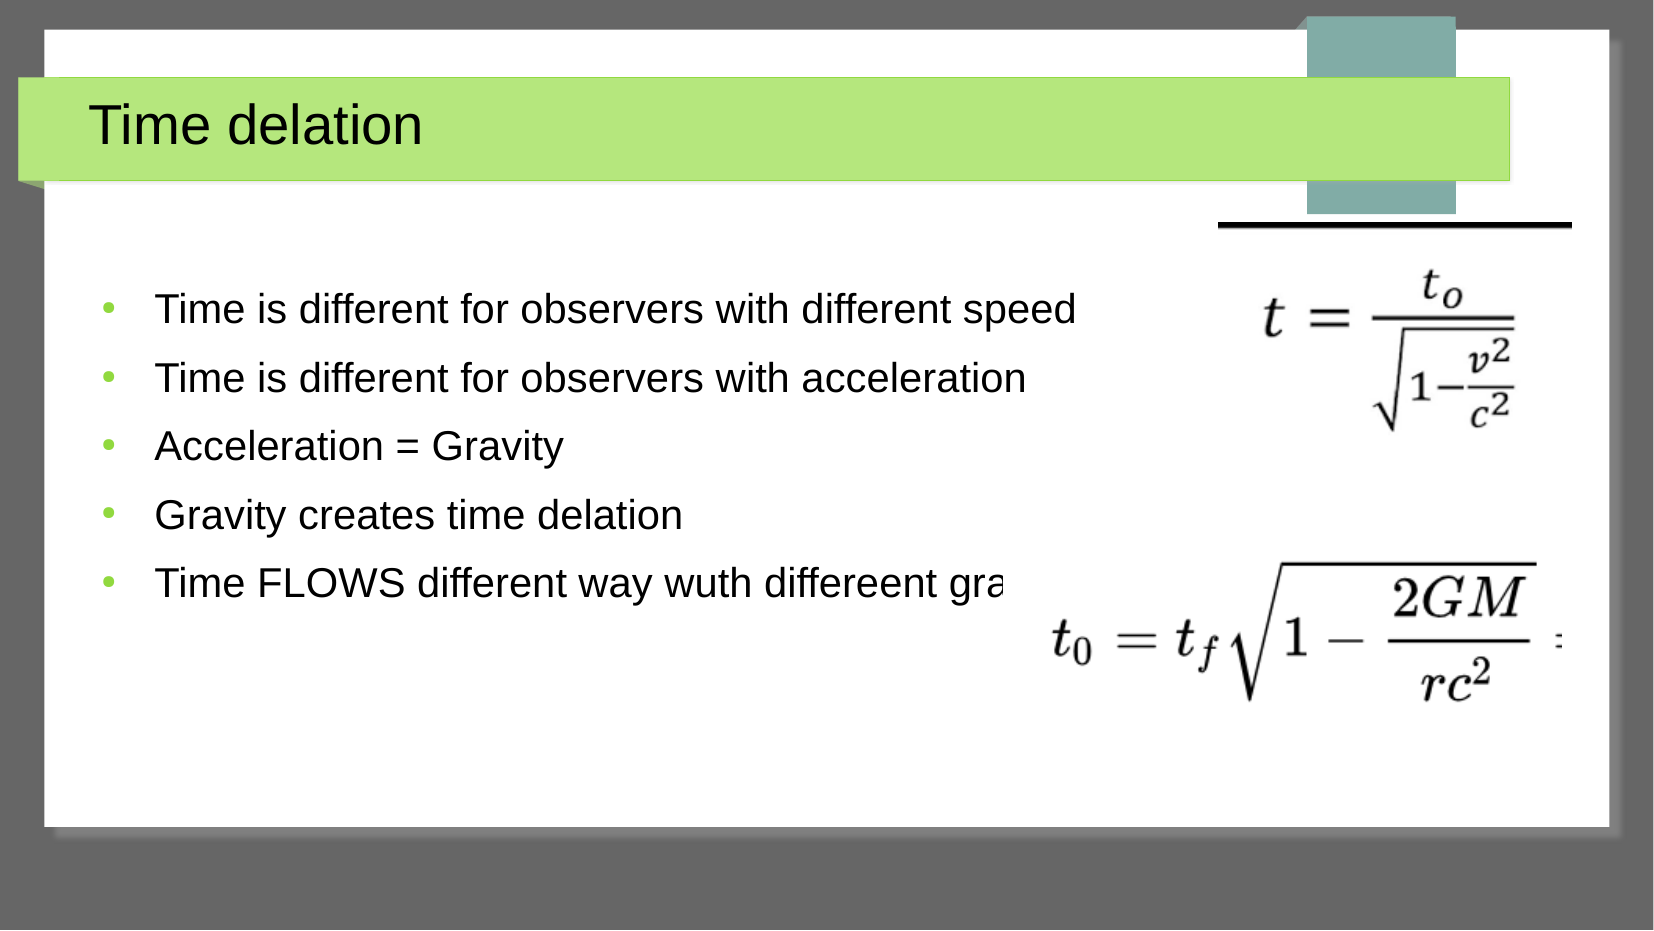

# Time delation
Time is different for observers with different speed
Time is different for observers with acceleration
Acceleration = Gravity
Gravity creates time delation
Time FLOWS different way wuth differeent gravity